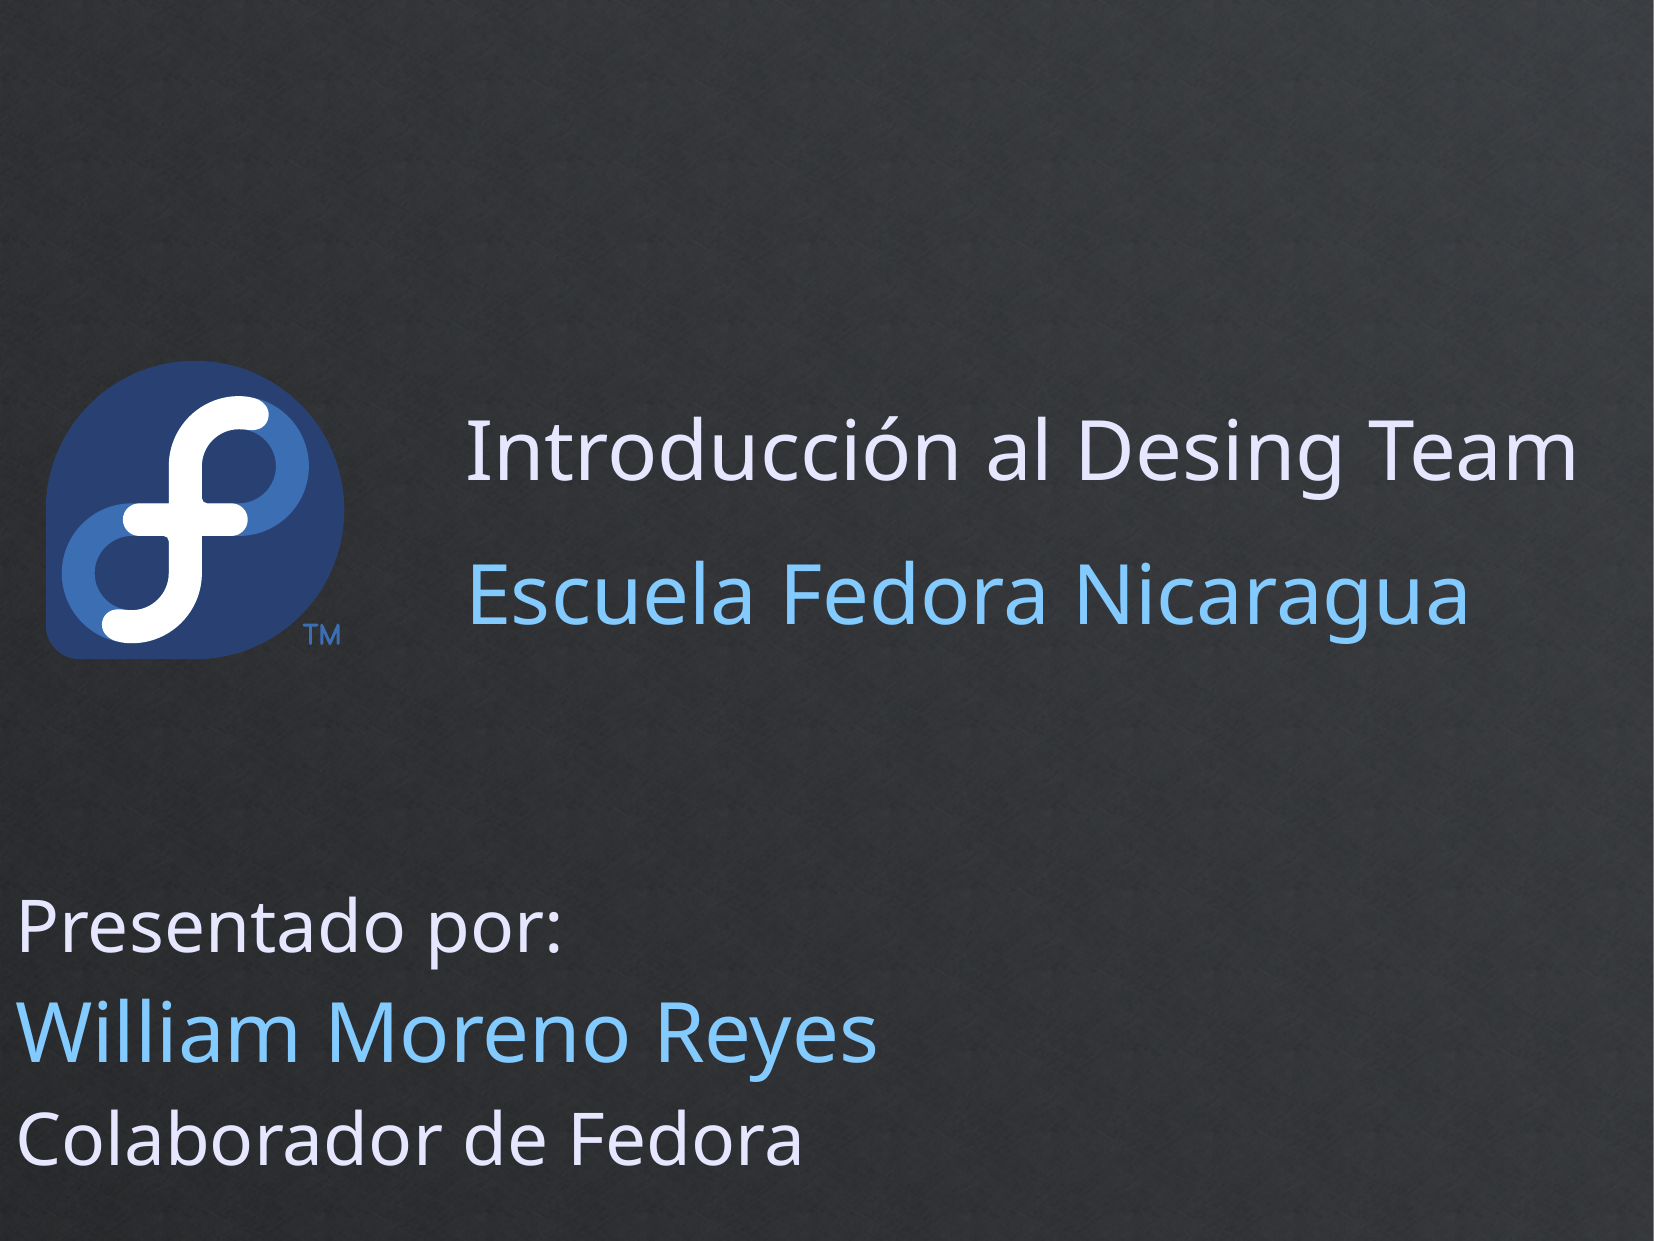

# Introducción al Desing Team
Escuela Fedora Nicaragua
Presentado por:
William Moreno Reyes
Colaborador de Fedora